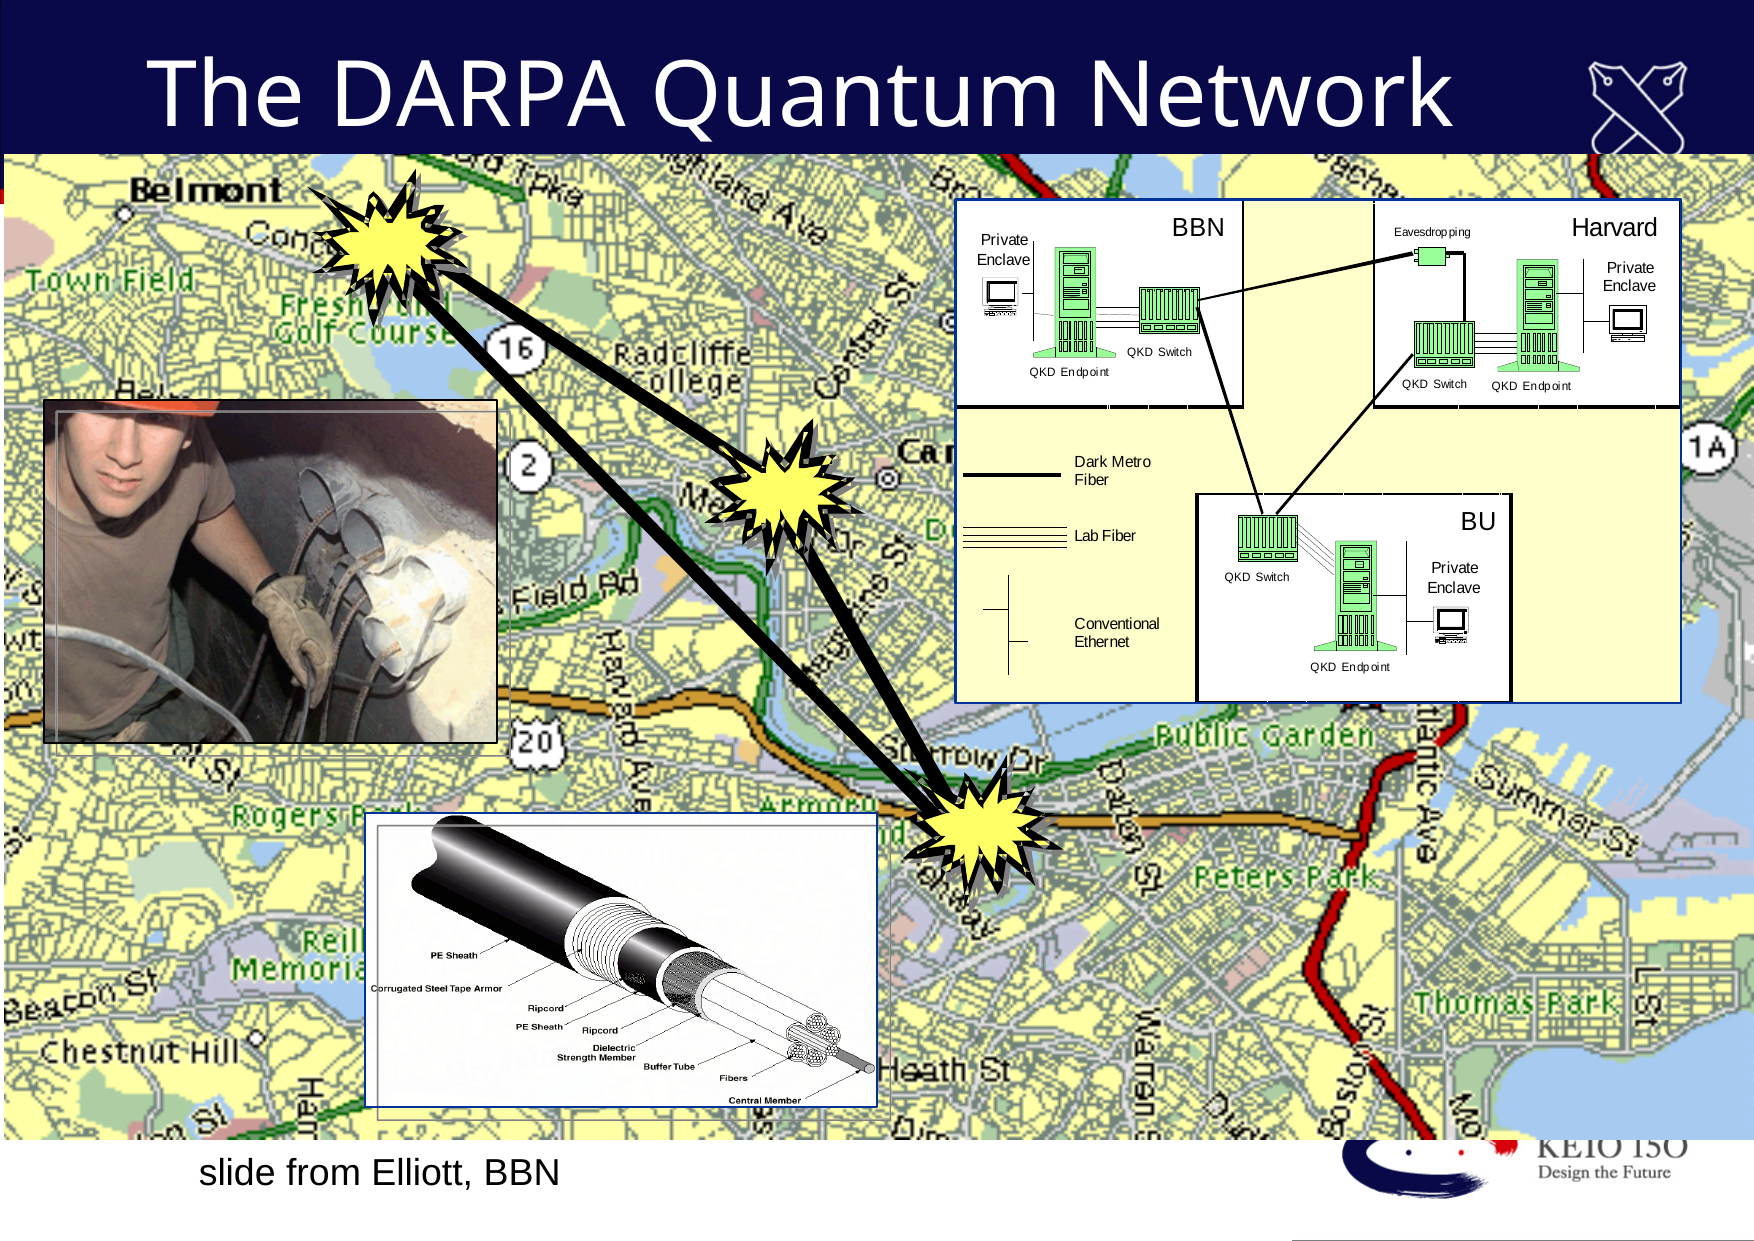

# The DARPA Quantum Network
slide from Elliott, BBN